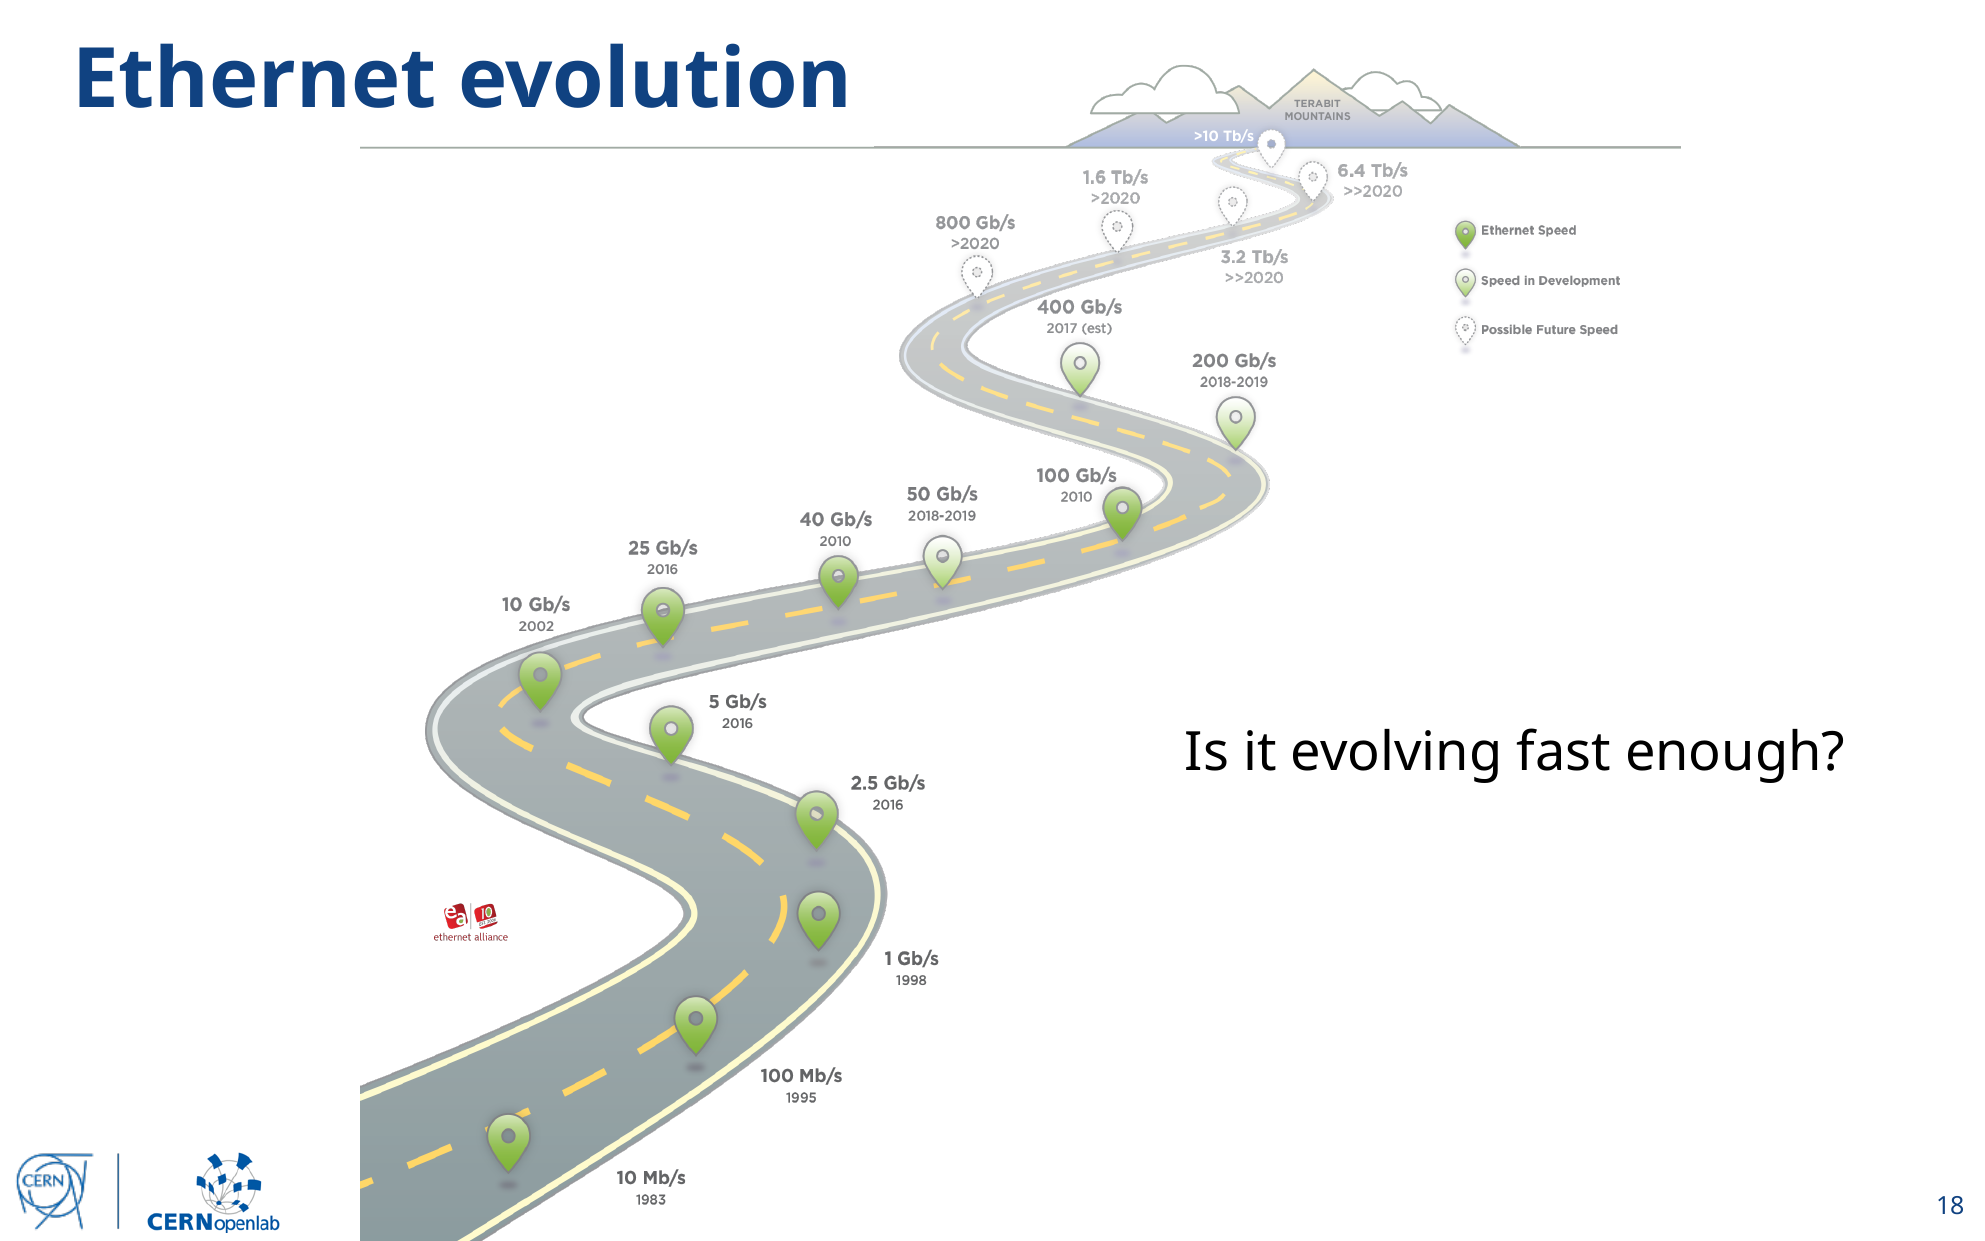

# Ethernet evolution
Is it evolving fast enough?